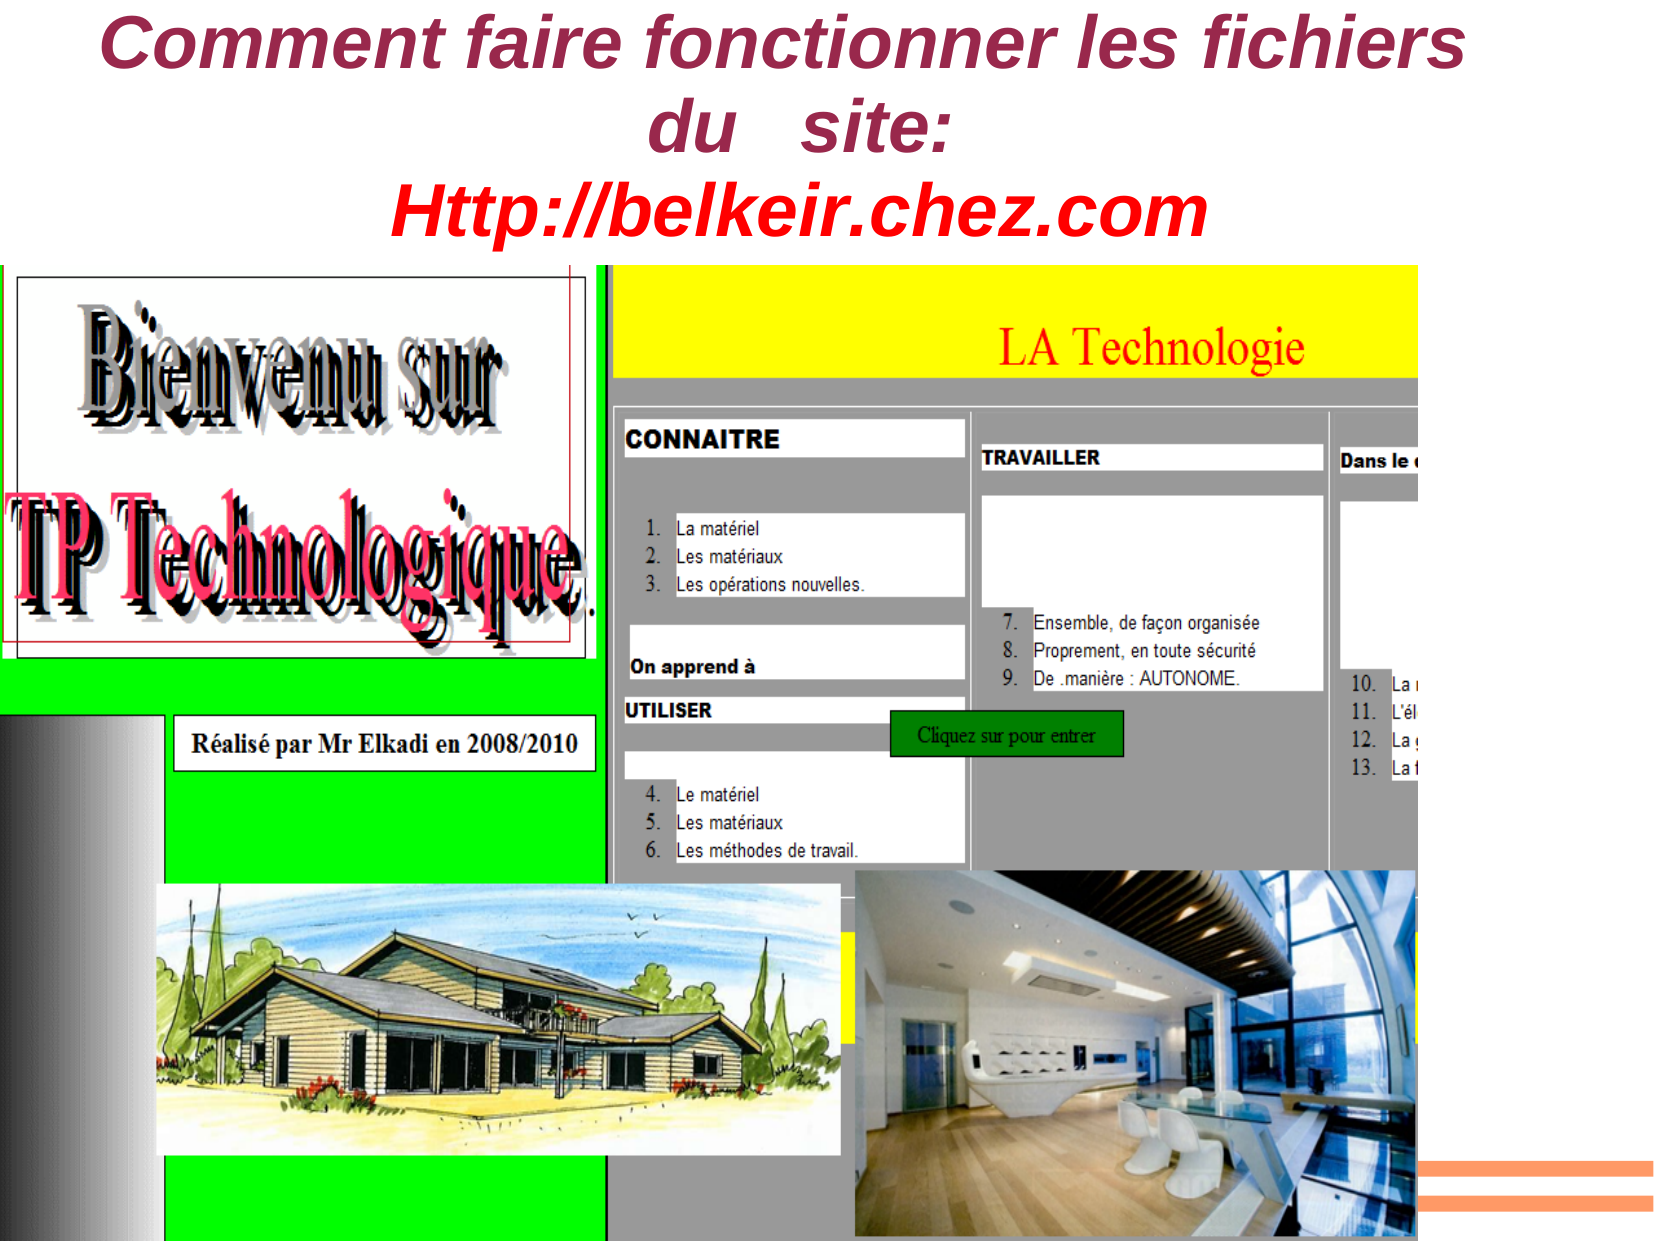

# Comment faire fonctionner les fichiers du site: Http://belkeir.chez.com